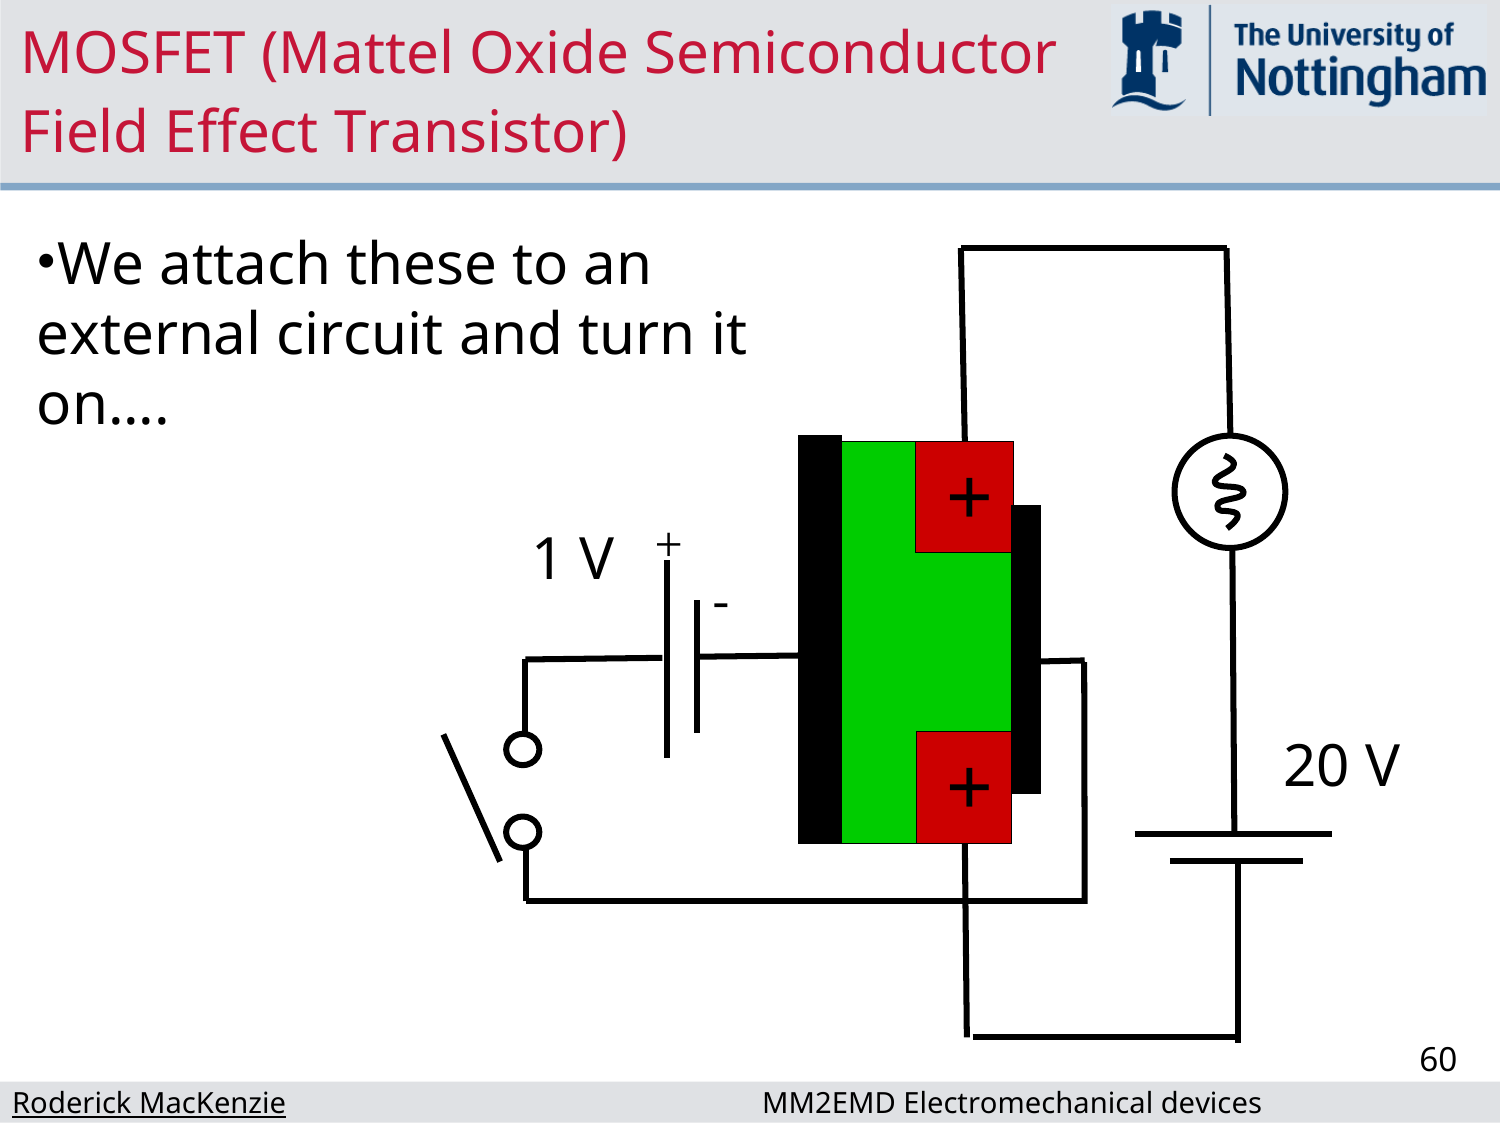

# MOSFET (Mattel Oxide Semiconductor Field Effect Transistor)
We attach these to an external circuit and turn it on....
+
+
1 V
-
20 V
+